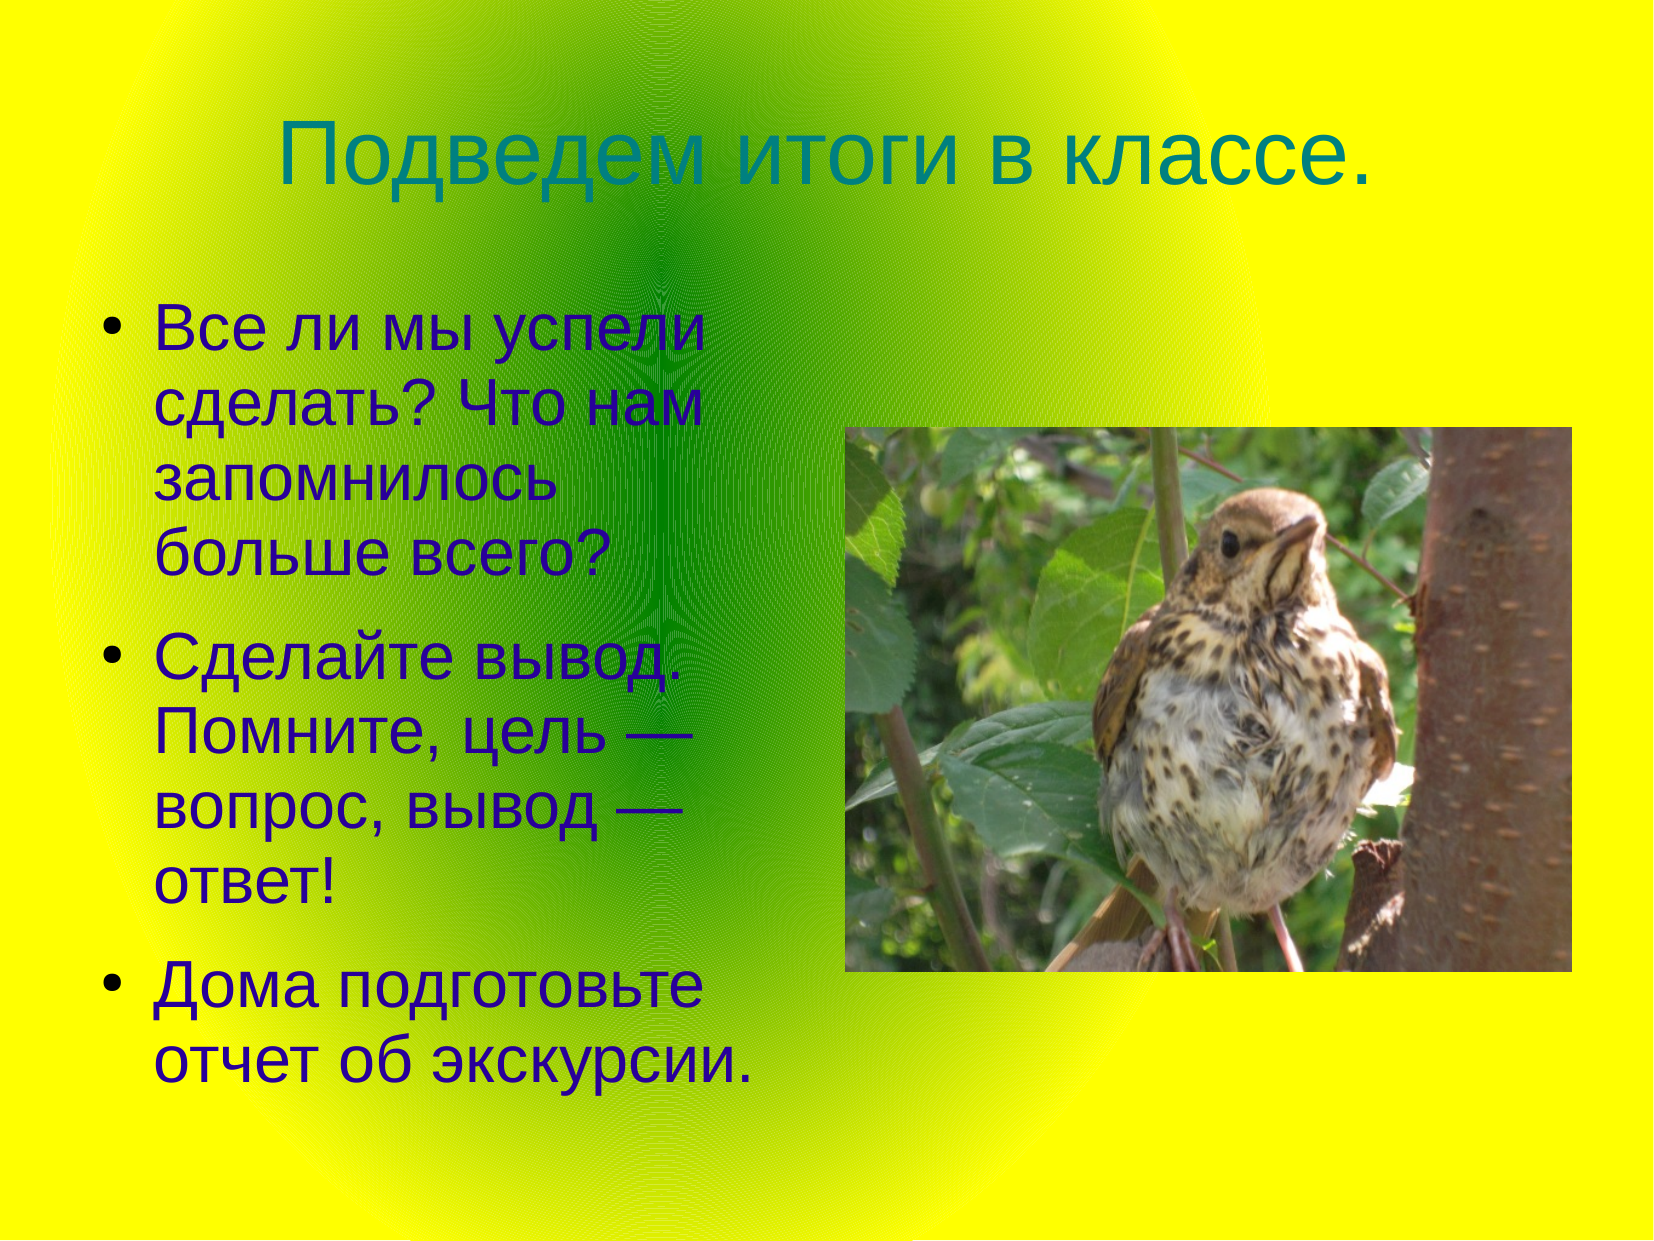

# Подведем итоги в классе.
Все ли мы успели сделать? Что нам запомнилось больше всего?
Сделайте вывод. Помните, цель — вопрос, вывод — ответ!
Дома подготовьте отчет об экскурсии.